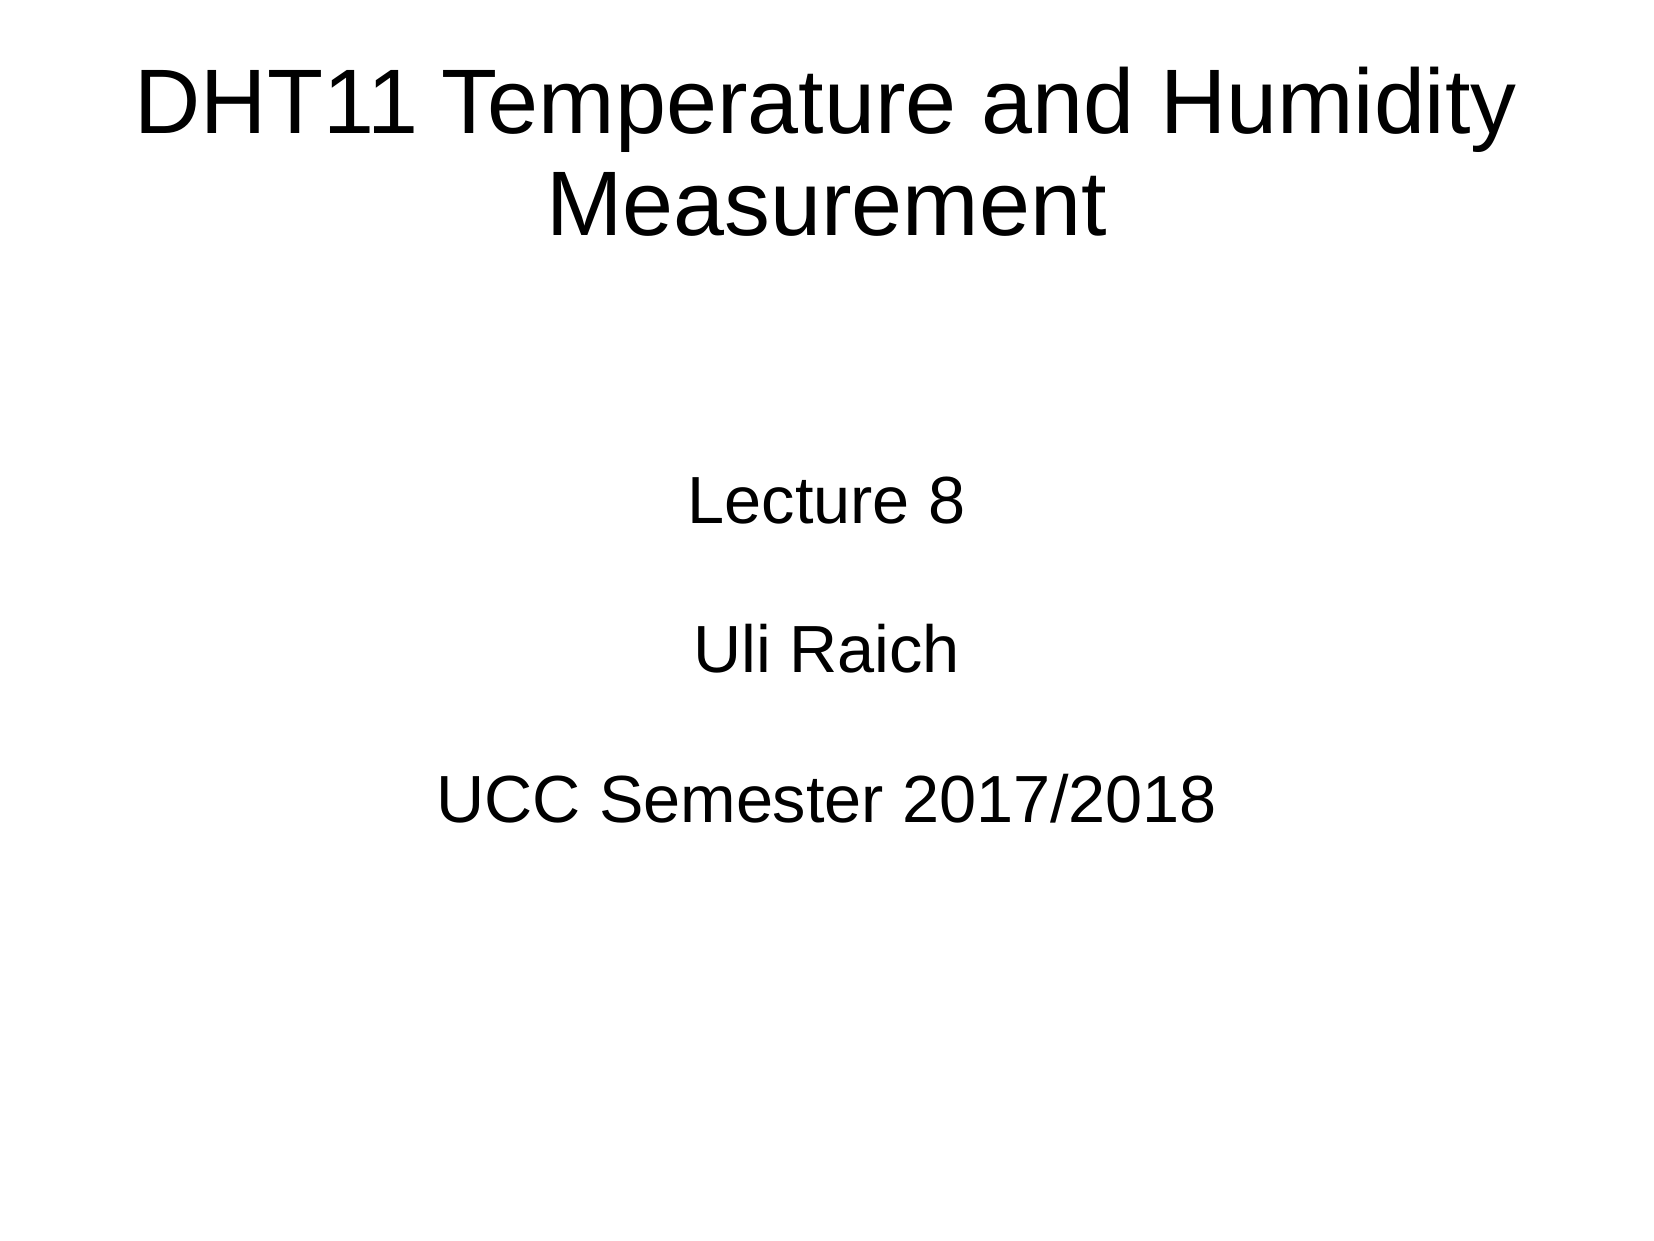

# DHT11 Temperature and Humidity Measurement
Lecture 8
Uli Raich
UCC Semester 2017/2018